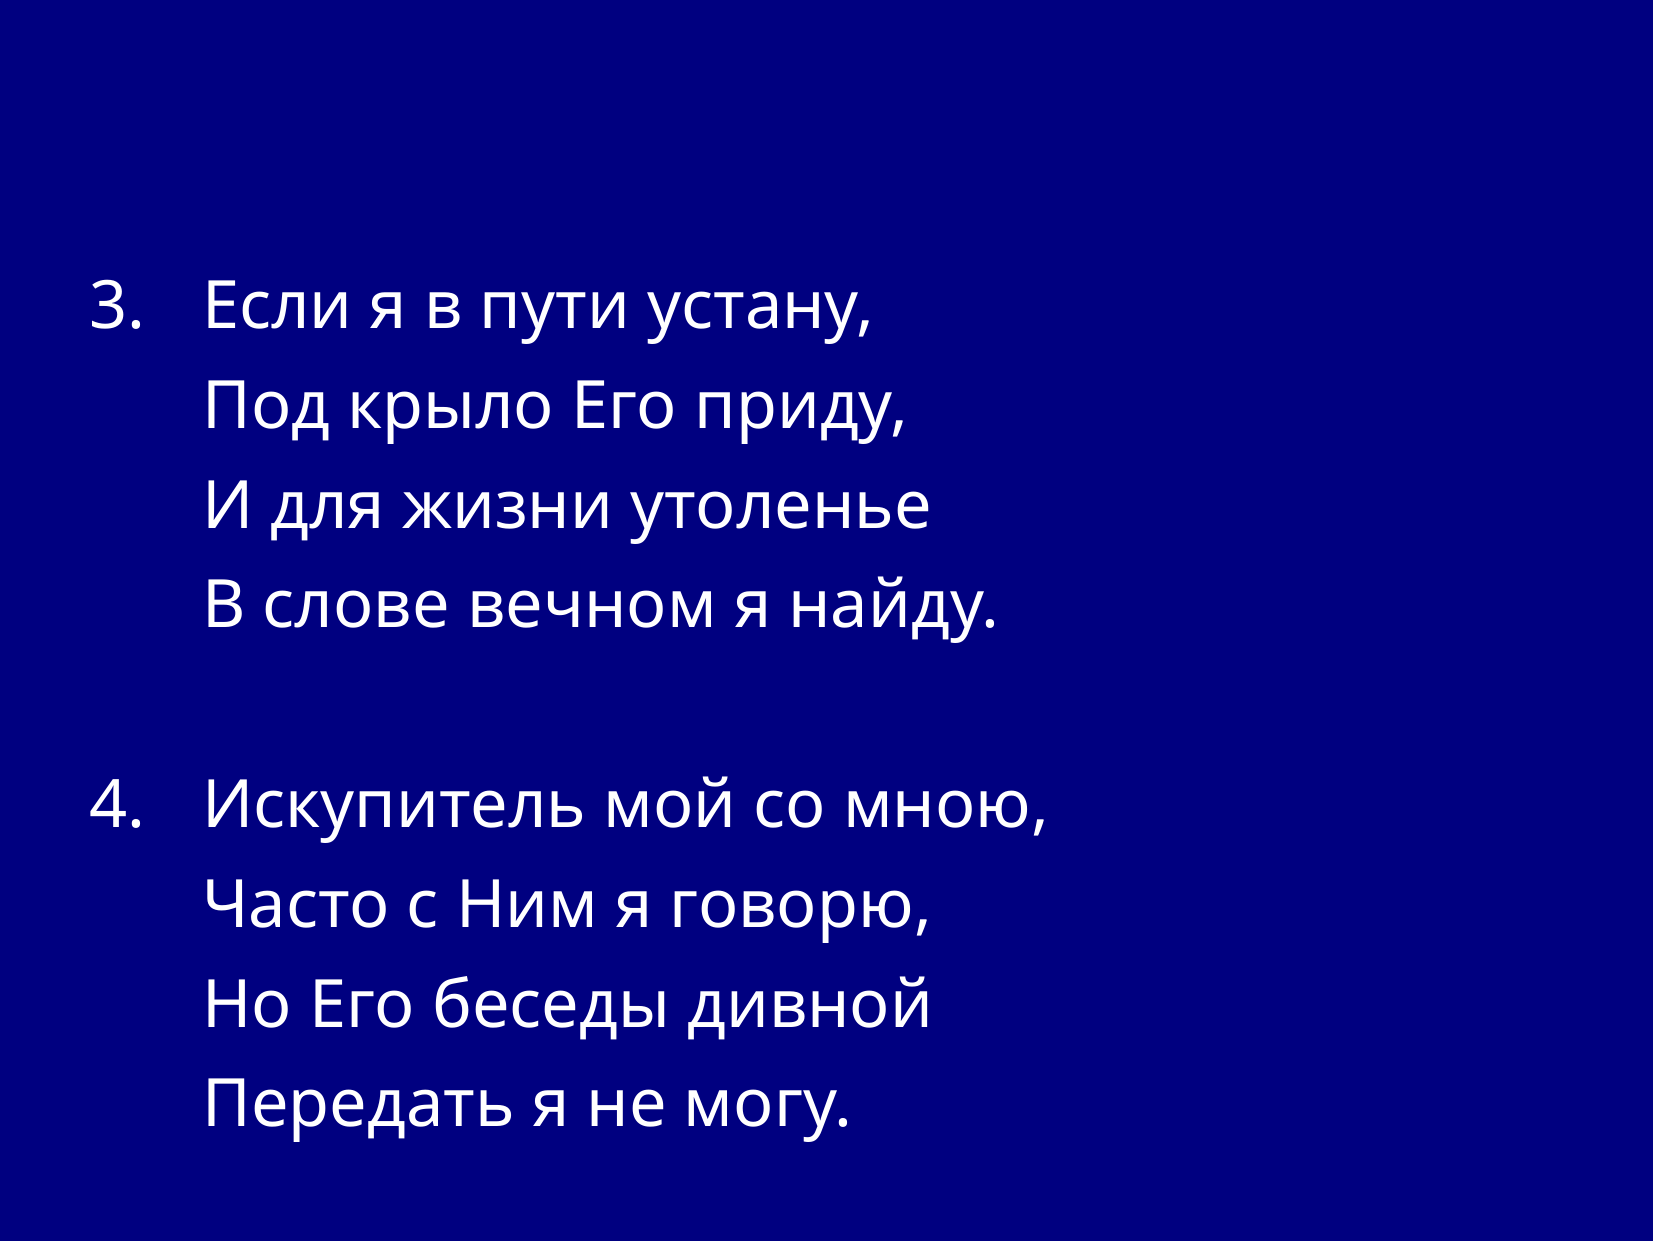

3.	Если я в пути устану,
	Под крыло Его приду,
	И для жизни утоленье
	В слове вечном я найду.
4.	Искупитель мой со мною,
	Часто с Ним я говорю,
	Но Его беседы дивной
	Передать я не могу.